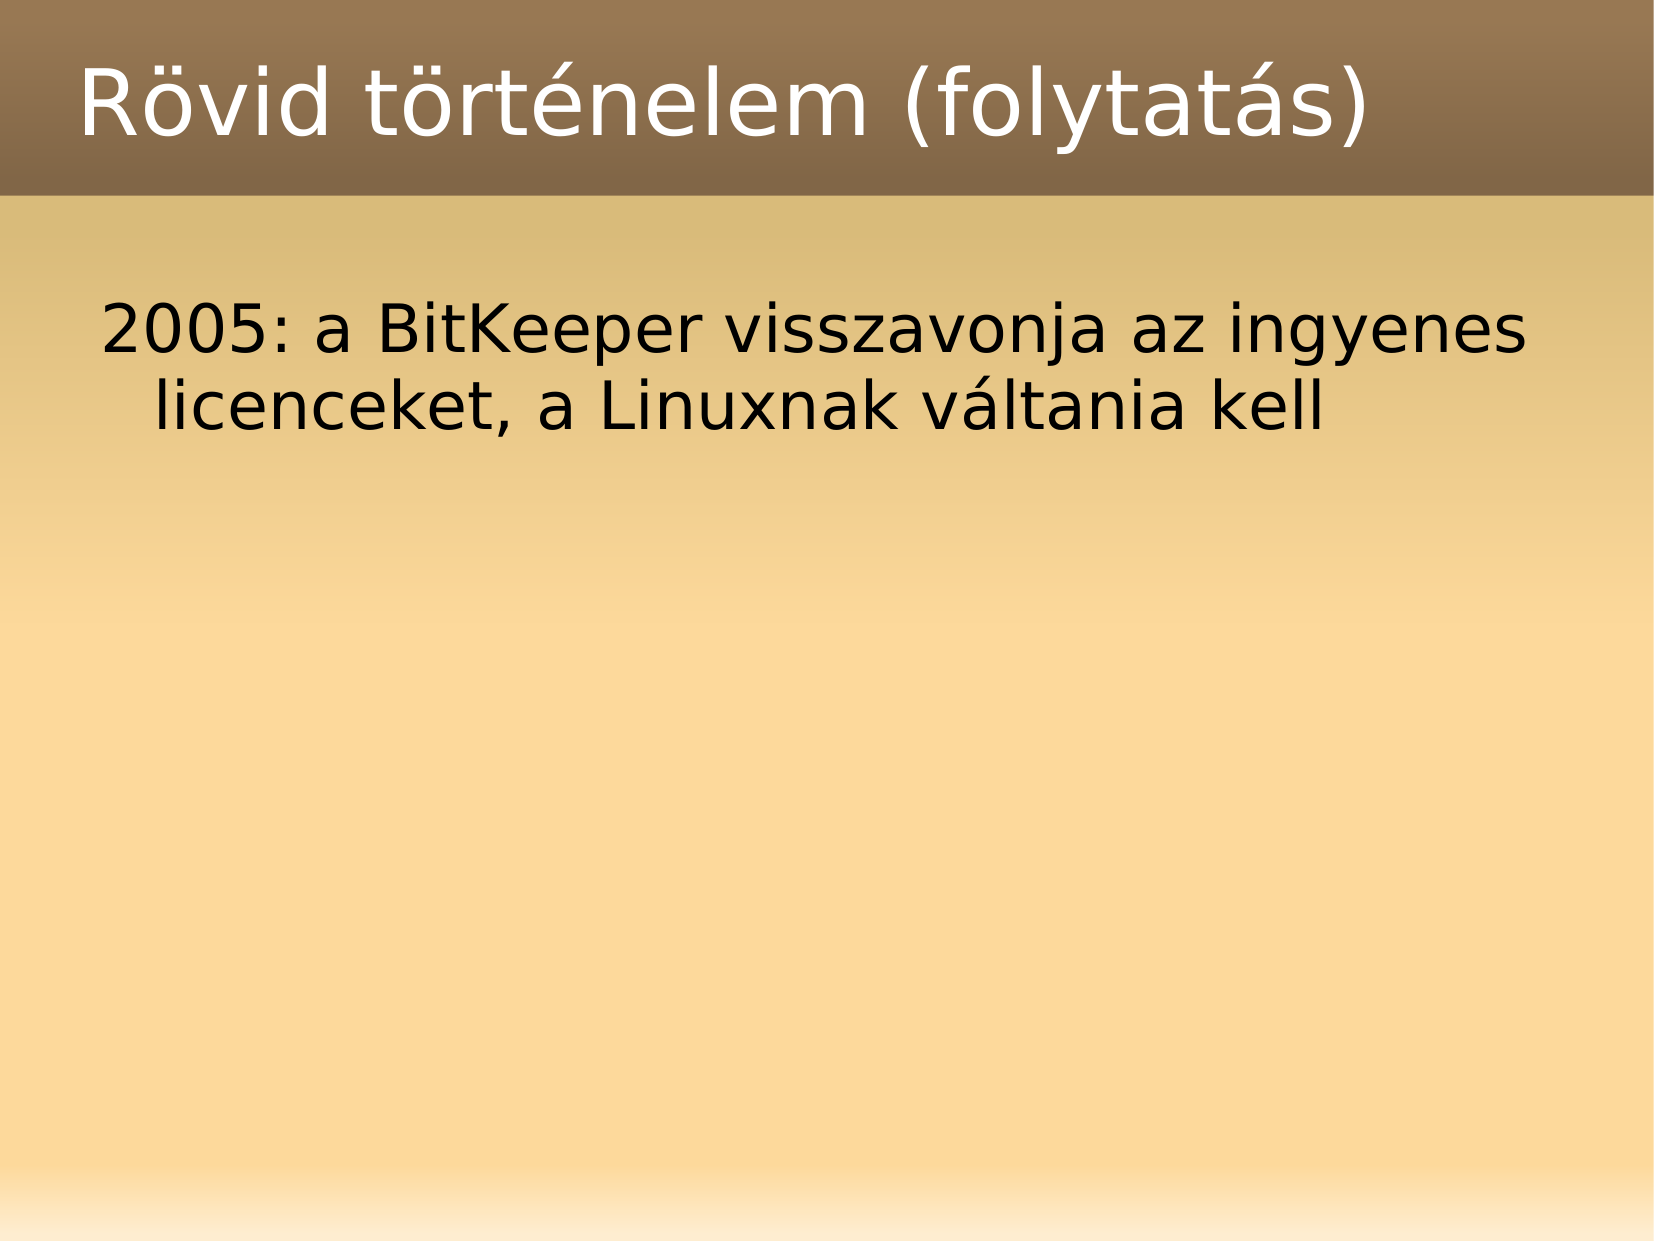

# Rövid történelem (folytatás)
2005: a BitKeeper visszavonja az ingyenes licenceket, a Linuxnak váltania kell